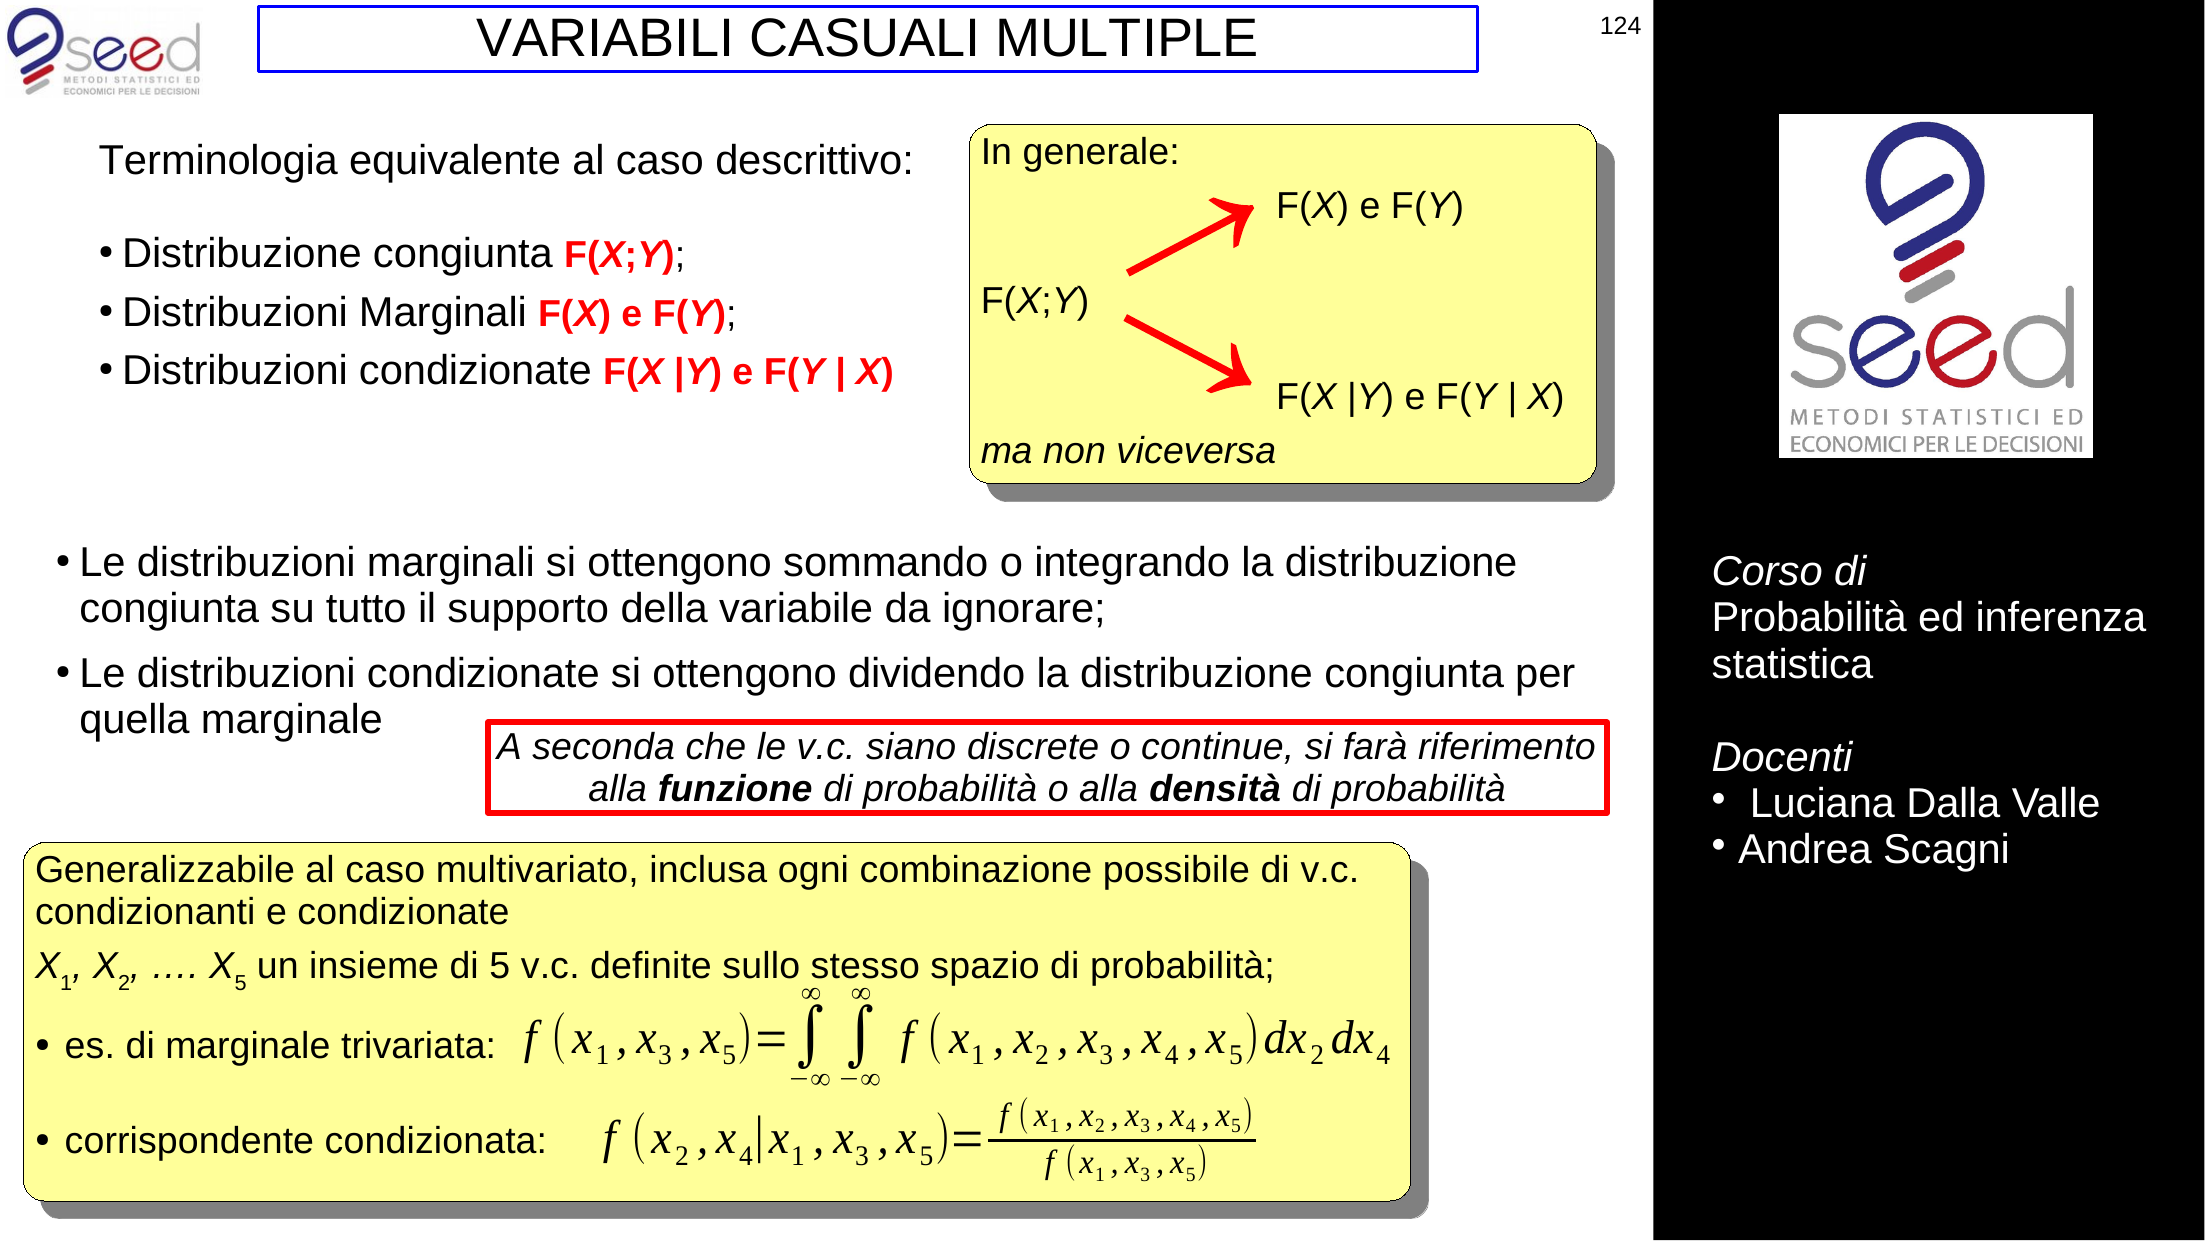

VARIABILI CASUALI MULTIPLE
In generale:
				F(X) e F(Y)
F(X;Y)
				F(X |Y) e F(Y | X)
ma non viceversa
Terminologia equivalente al caso descrittivo:
Distribuzione congiunta F(X;Y);
Distribuzioni Marginali F(X) e F(Y);
Distribuzioni condizionate F(X |Y) e F(Y | X)
Le distribuzioni marginali si ottengono sommando o integrando la distribuzione congiunta su tutto il supporto della variabile da ignorare;
Le distribuzioni condizionate si ottengono dividendo la distribuzione congiunta per quella marginale
A seconda che le v.c. siano discrete o continue, si farà riferimento alla funzione di probabilità o alla densità di probabilità
Generalizzabile al caso multivariato, inclusa ogni combinazione possibile di v.c. condizionanti e condizionate
X1, X2, …. X5 un insieme di 5 v.c. definite sullo stesso spazio di probabilità;
es. di marginale trivariata:
corrispondente condizionata: